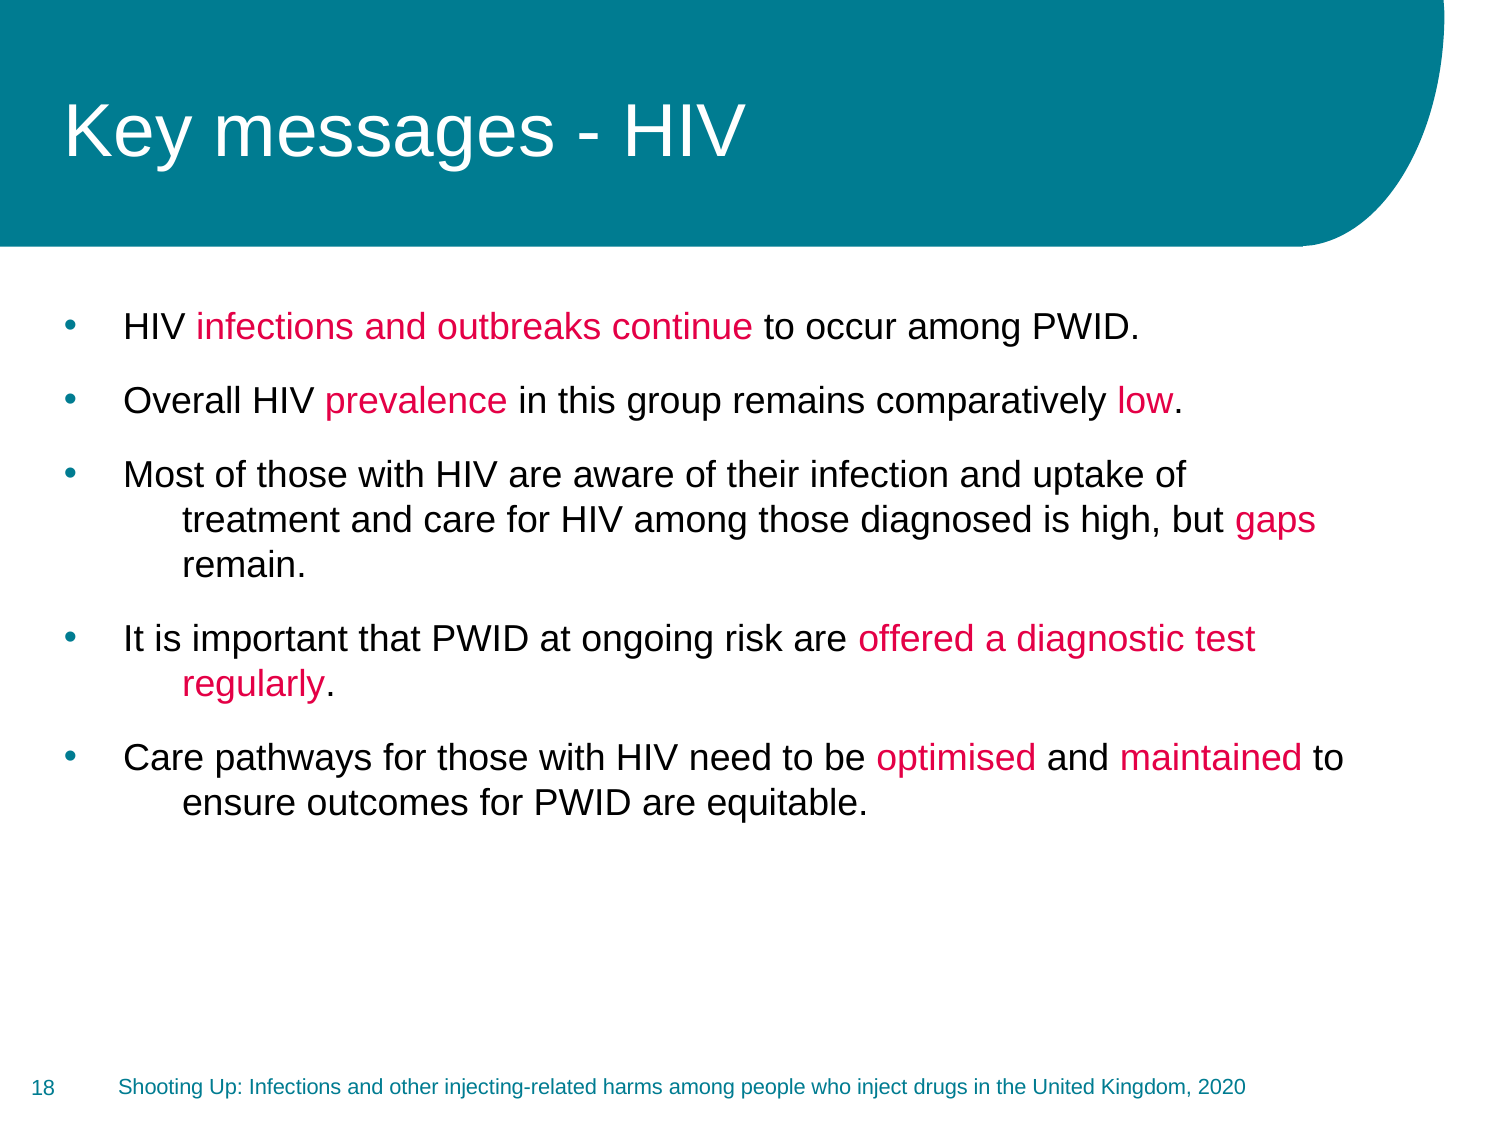

Key messages - HIV
HIV infections and outbreaks continue to occur among PWID.
Overall HIV prevalence in this group remains comparatively low.
Most of those with HIV are aware of their infection and uptake of treatment and care for HIV among those diagnosed is high, but gaps remain.
It is important that PWID at ongoing risk are offered a diagnostic test regularly.
Care pathways for those with HIV need to be optimised and maintained to ensure outcomes for PWID are equitable.
8
Shooting Up: Infections and other injecting-related harms among people who inject drugs in the United Kingdom, 2020